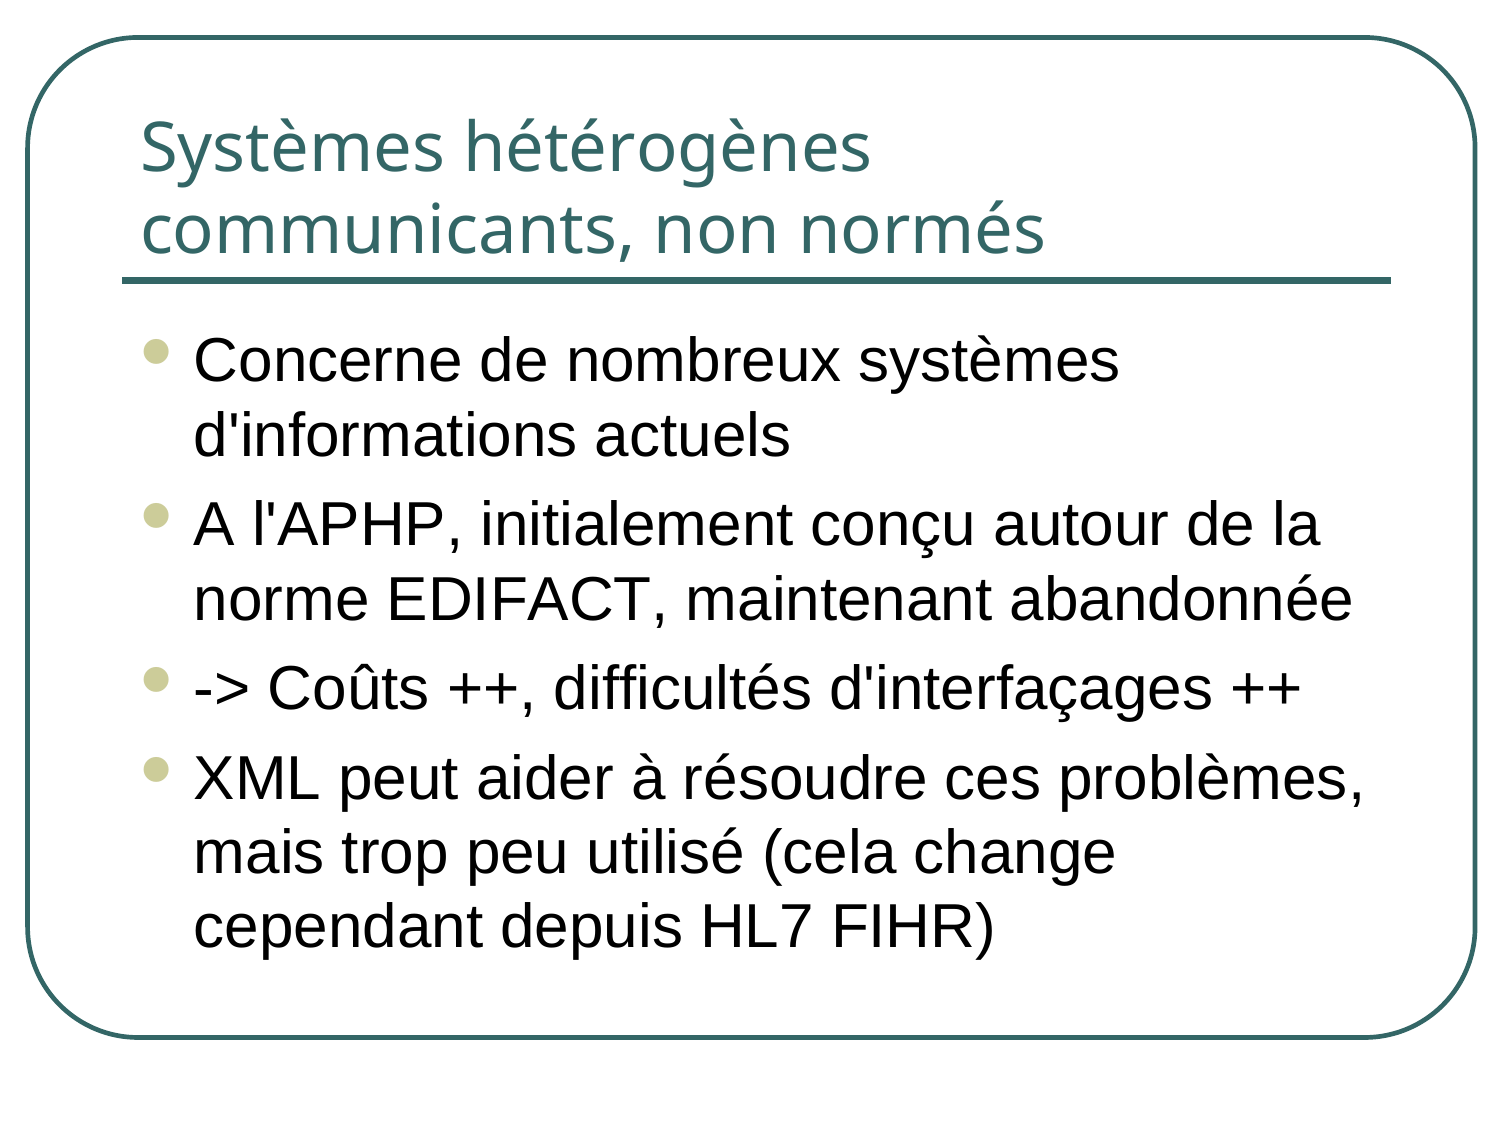

# Systèmes hétérogènes communicants, non normés
Concerne de nombreux systèmes d'informations actuels
A l'APHP, initialement conçu autour de la norme EDIFACT, maintenant abandonnée
-> Coûts ++, difficultés d'interfaçages ++
XML peut aider à résoudre ces problèmes, mais trop peu utilisé (cela change cependant depuis HL7 FIHR)